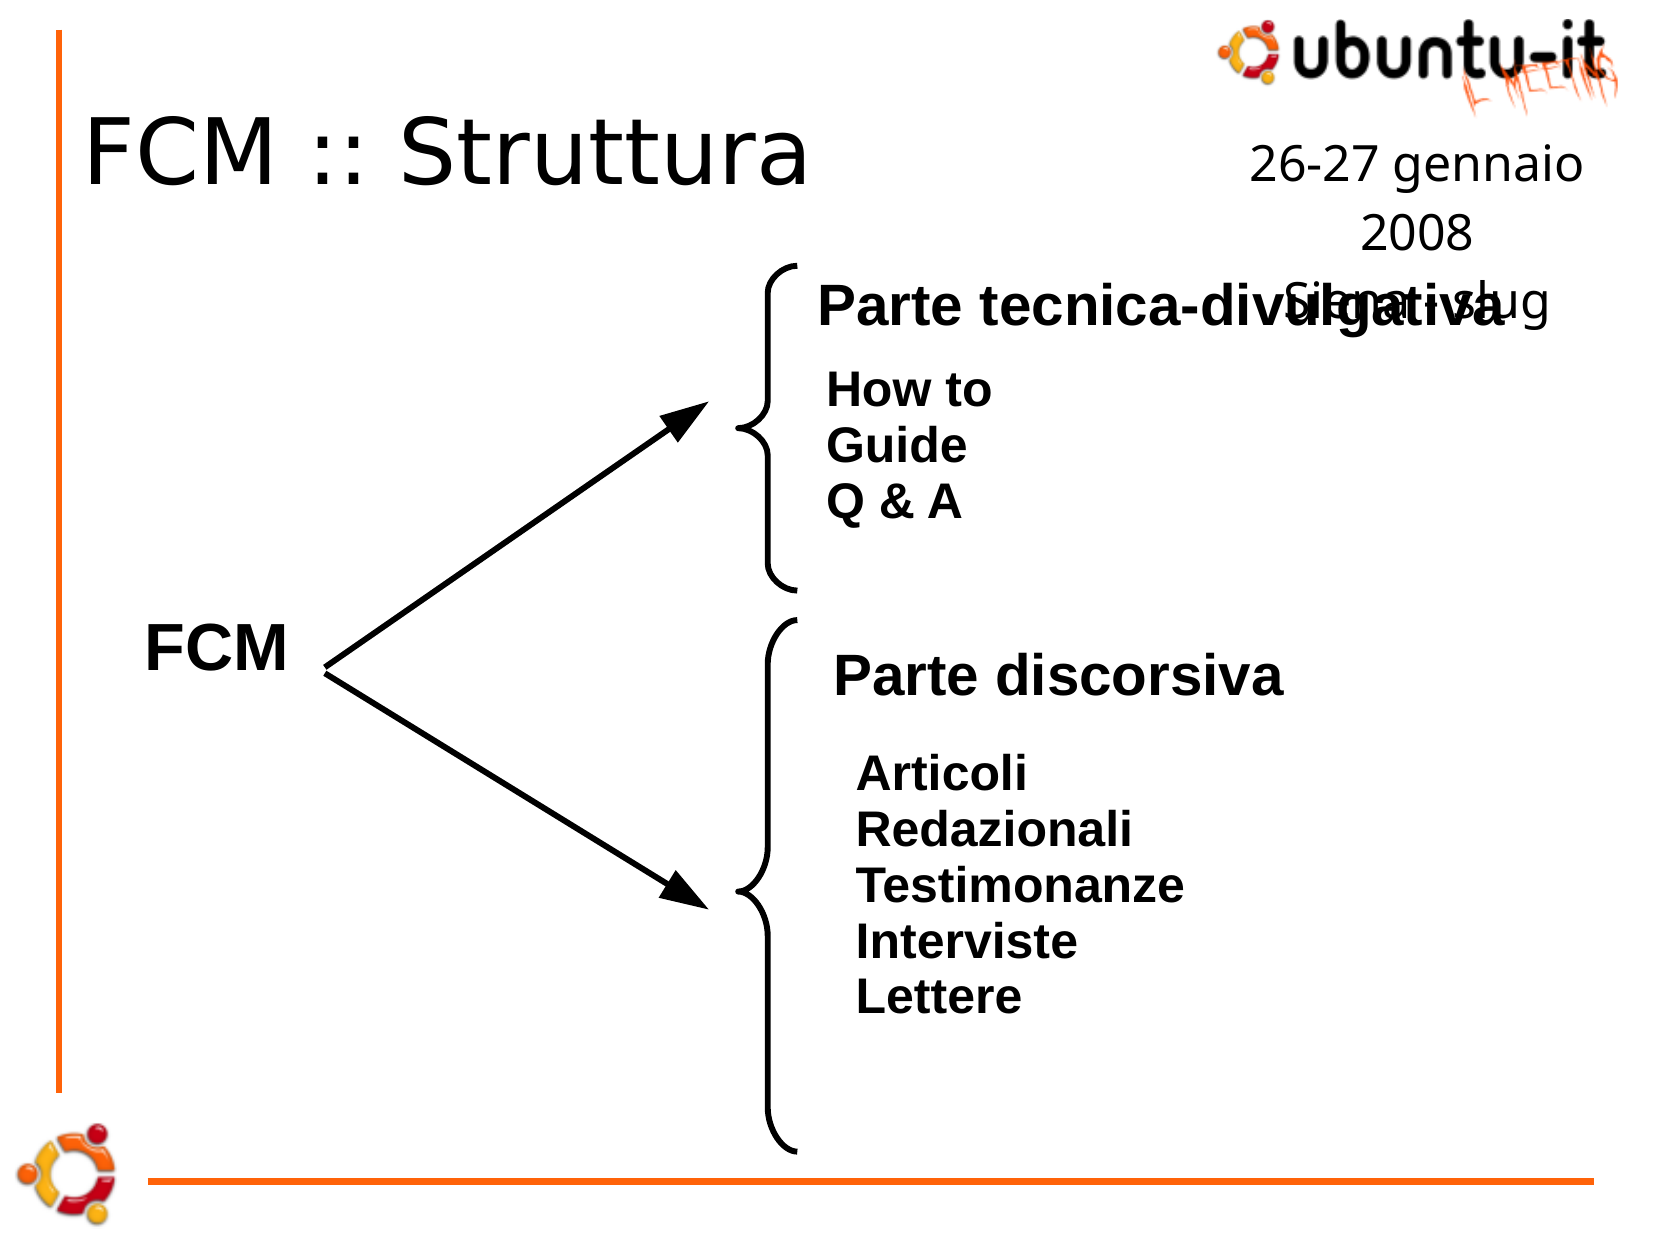

# FCM :: Struttura
Parte tecnica-divulgativa
 How to
 Guide
 Q & A
FCM
Parte discorsiva
 Articoli
 Redazionali
 Testimonanze
 Interviste
 Lettere